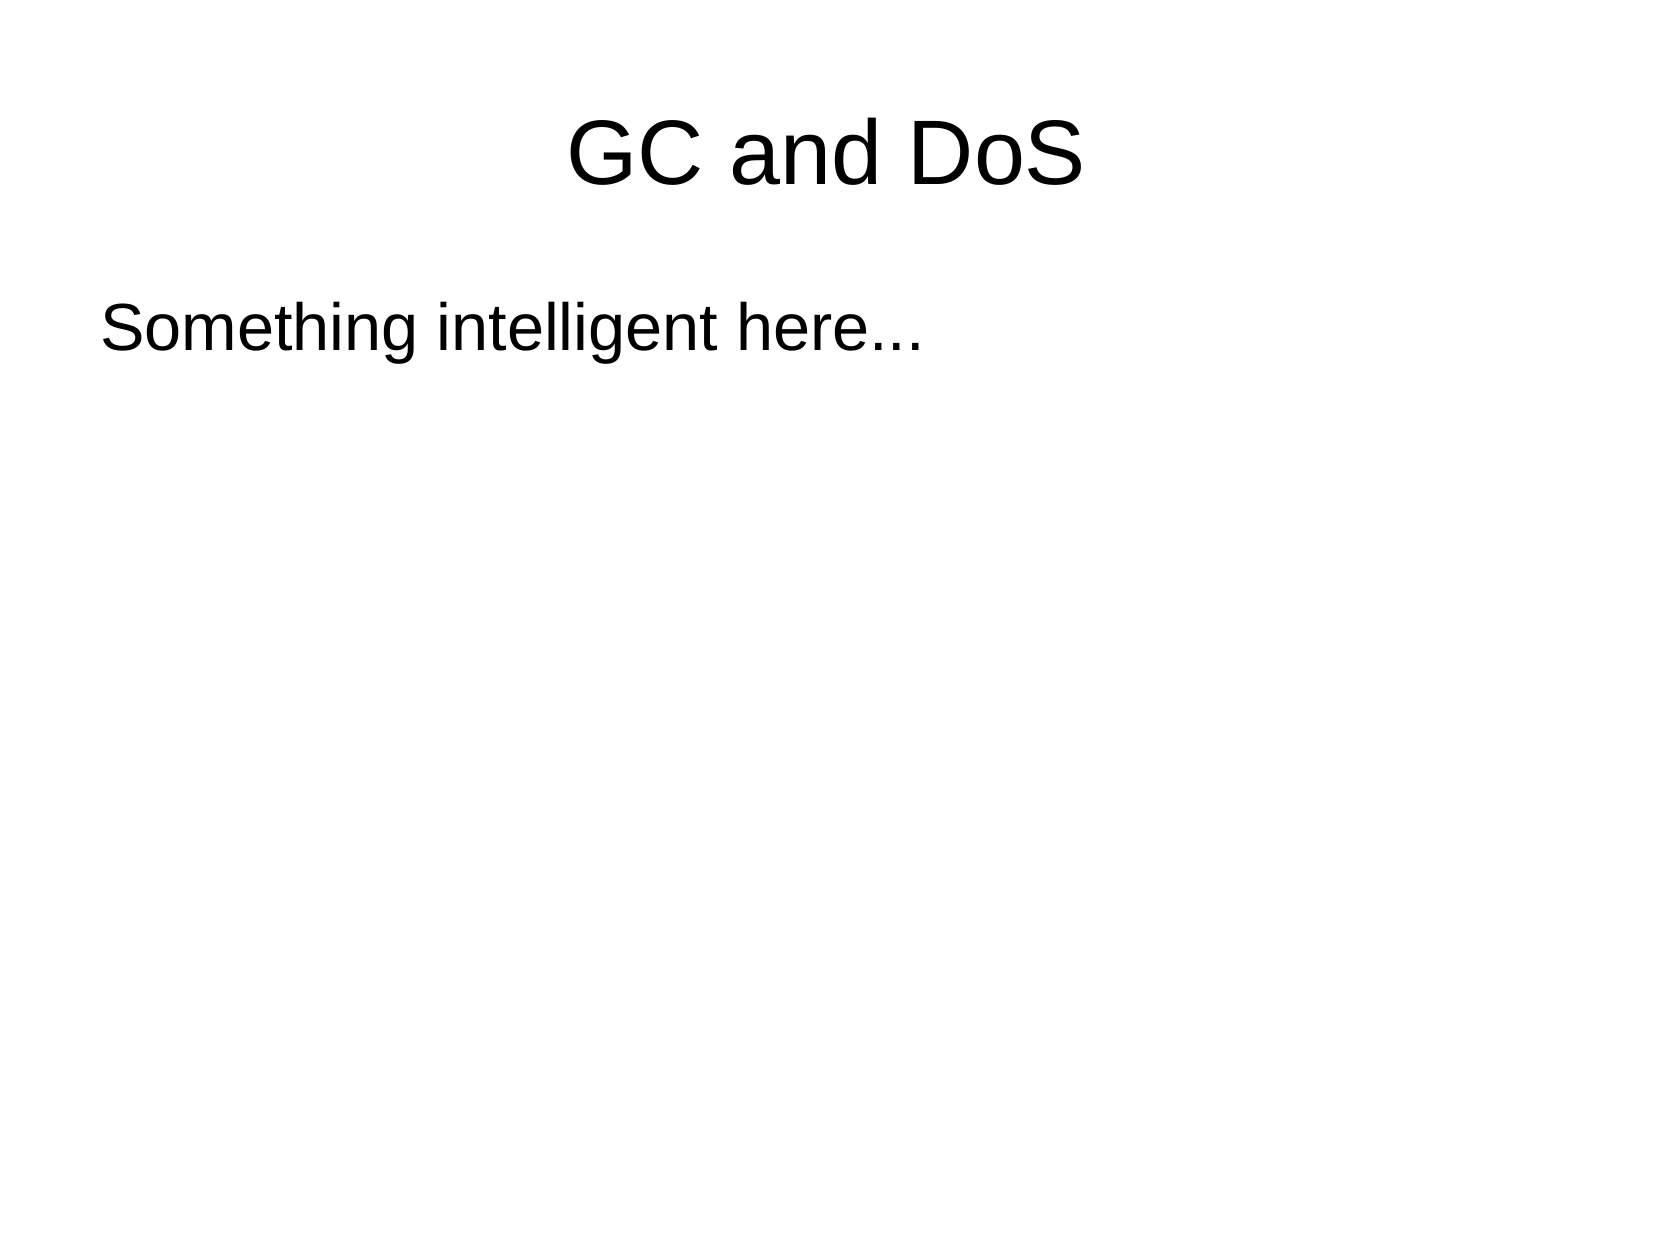

# GC and DoS
Something intelligent here...